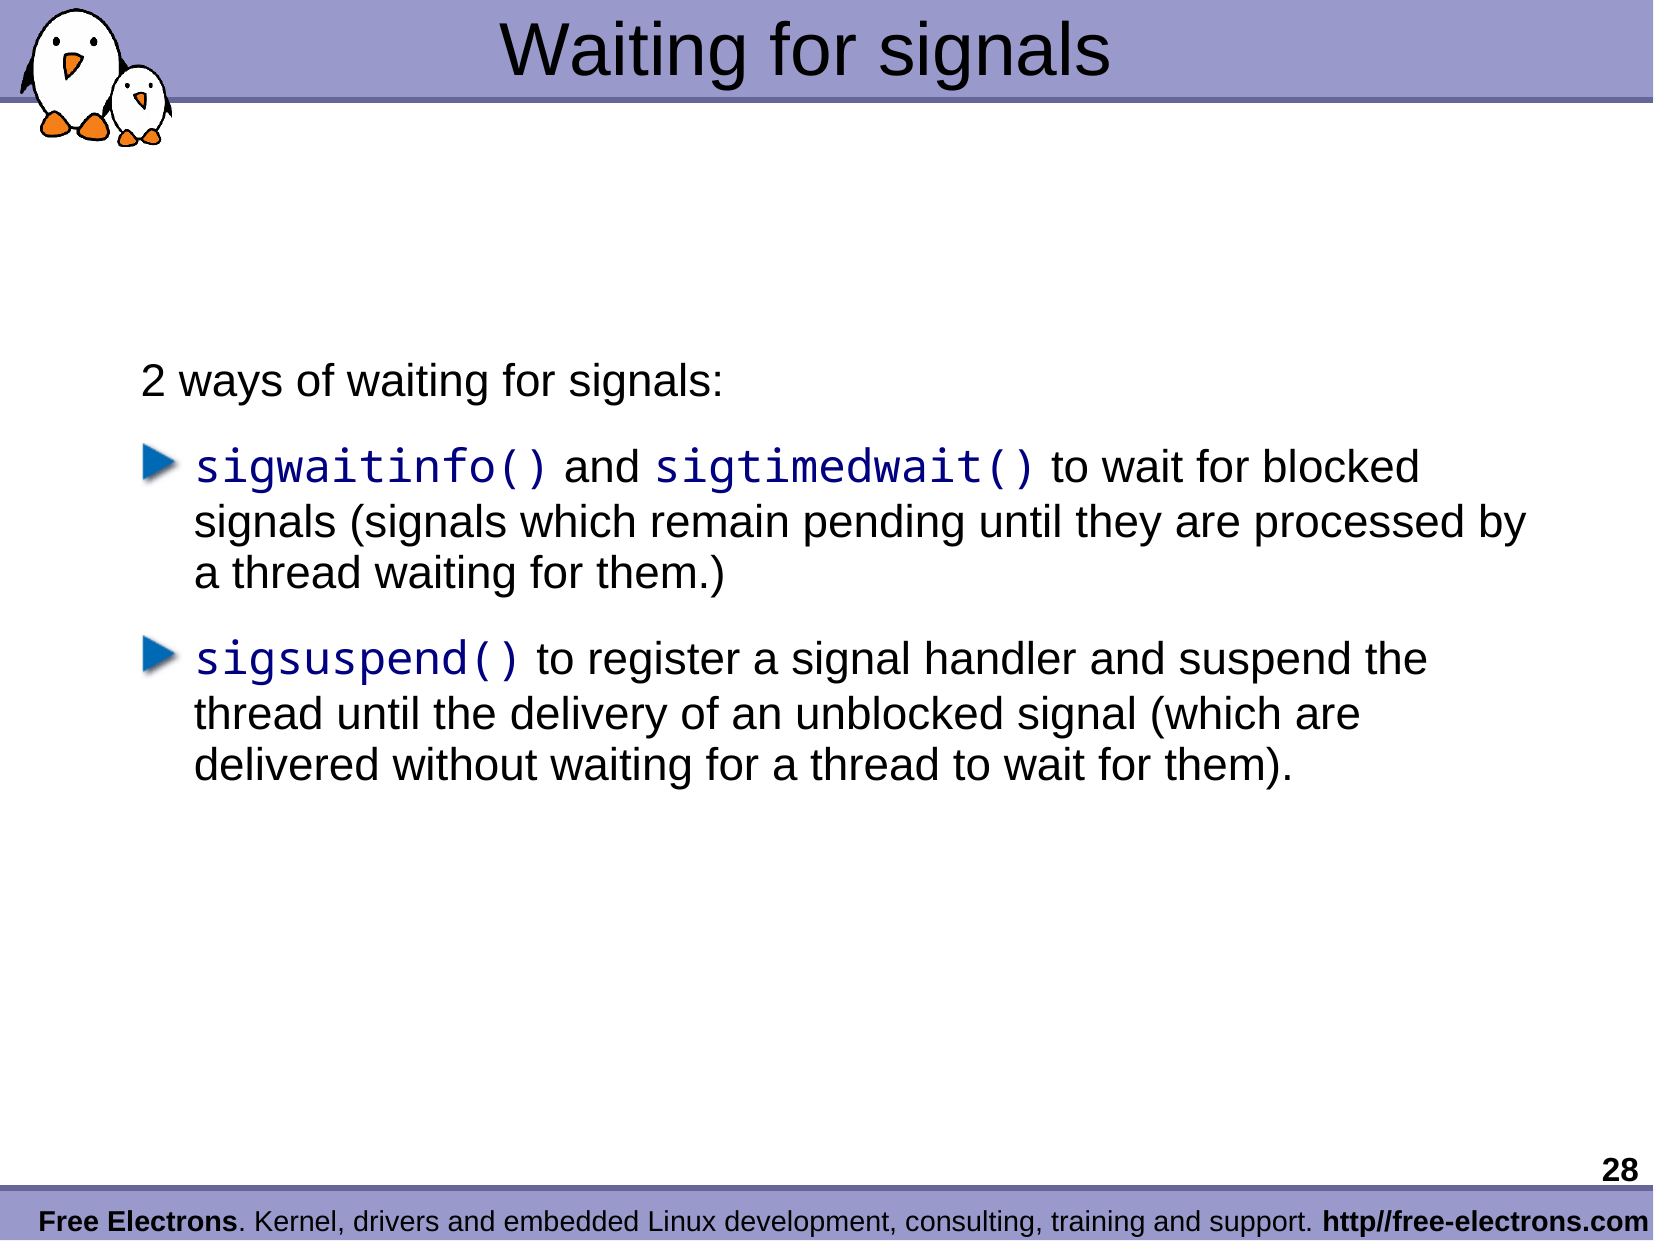

# Waiting for signals
2 ways of waiting for signals:
sigwaitinfo() and sigtimedwait() to wait for blocked signals (signals which remain pending until they are processed by a thread waiting for them.)
sigsuspend() to register a signal handler and suspend the thread until the delivery of an unblocked signal (which are delivered without waiting for a thread to wait for them).